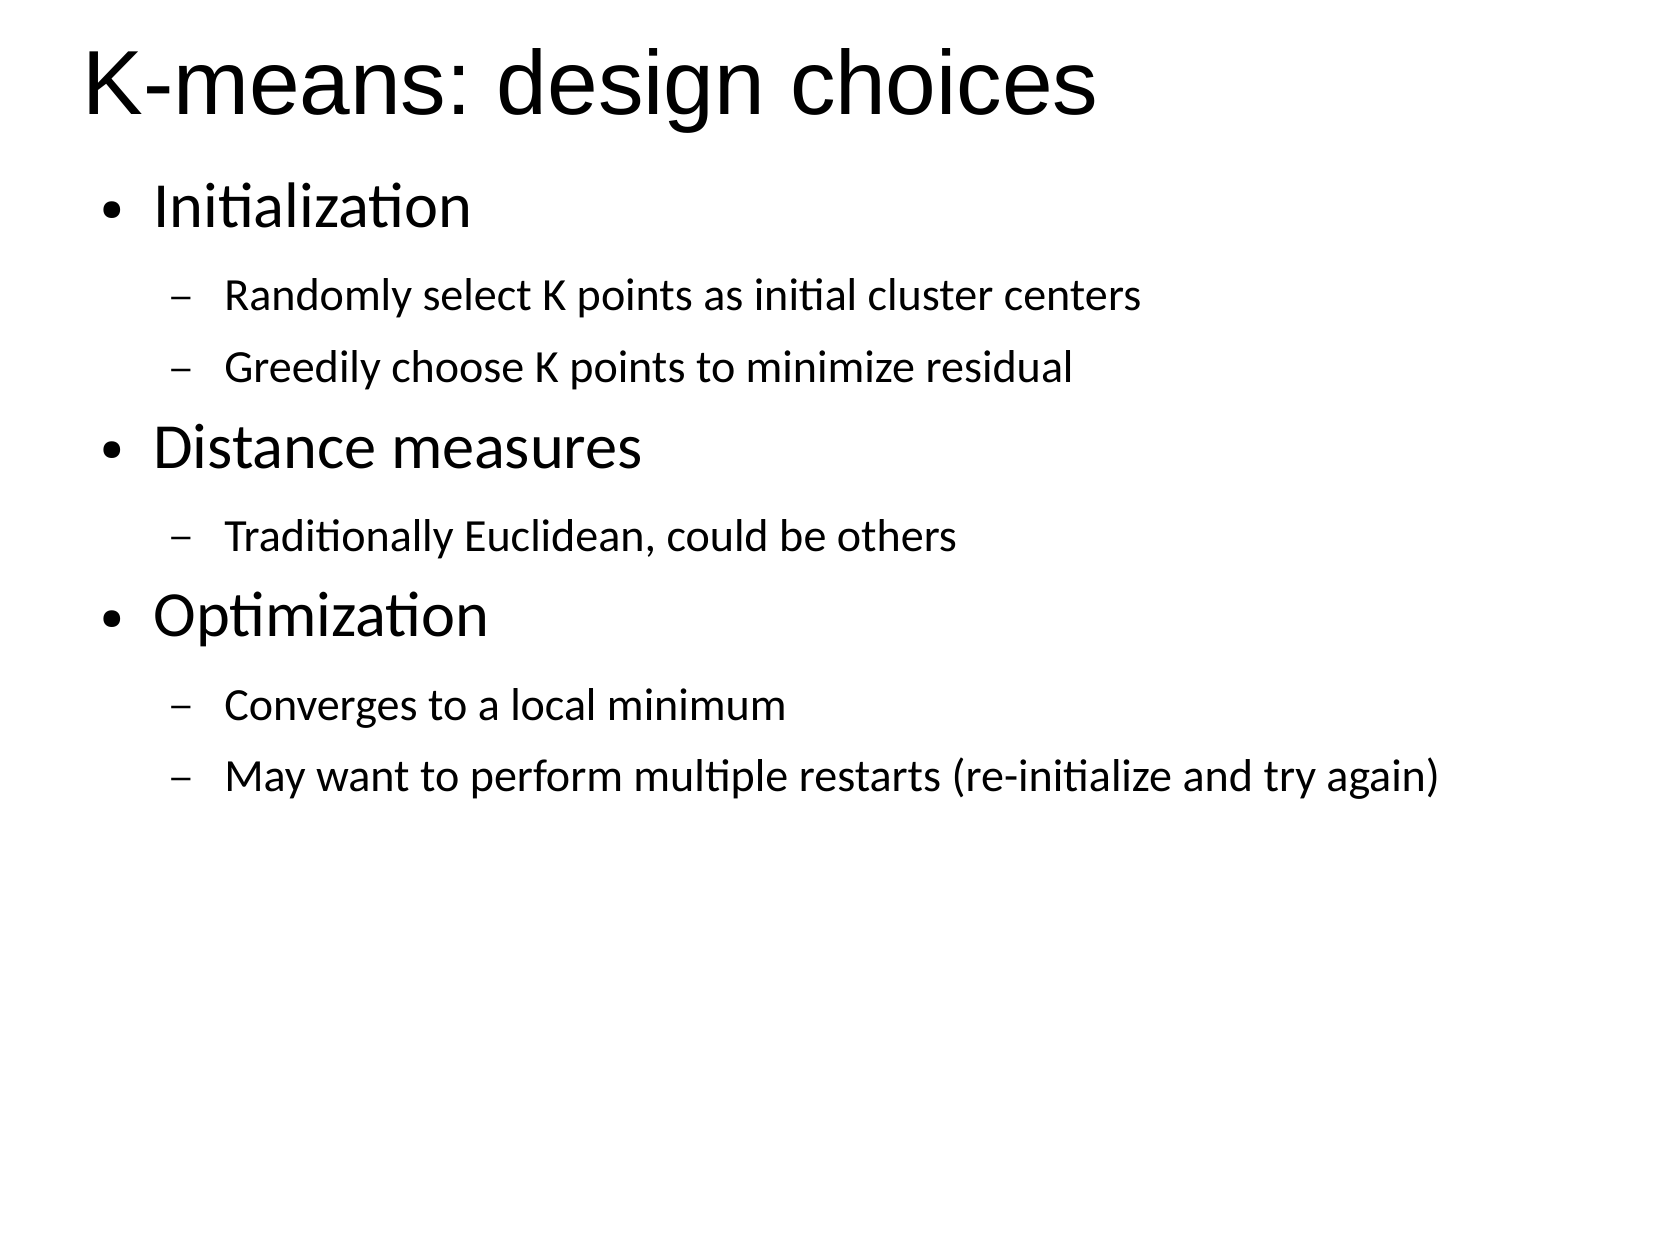

# K-means: design choices
Initialization
Randomly select K points as initial cluster centers
Greedily choose K points to minimize residual
Distance measures
Traditionally Euclidean, could be others
Optimization
Converges to a local minimum
May want to perform multiple restarts (re-initialize and try again)